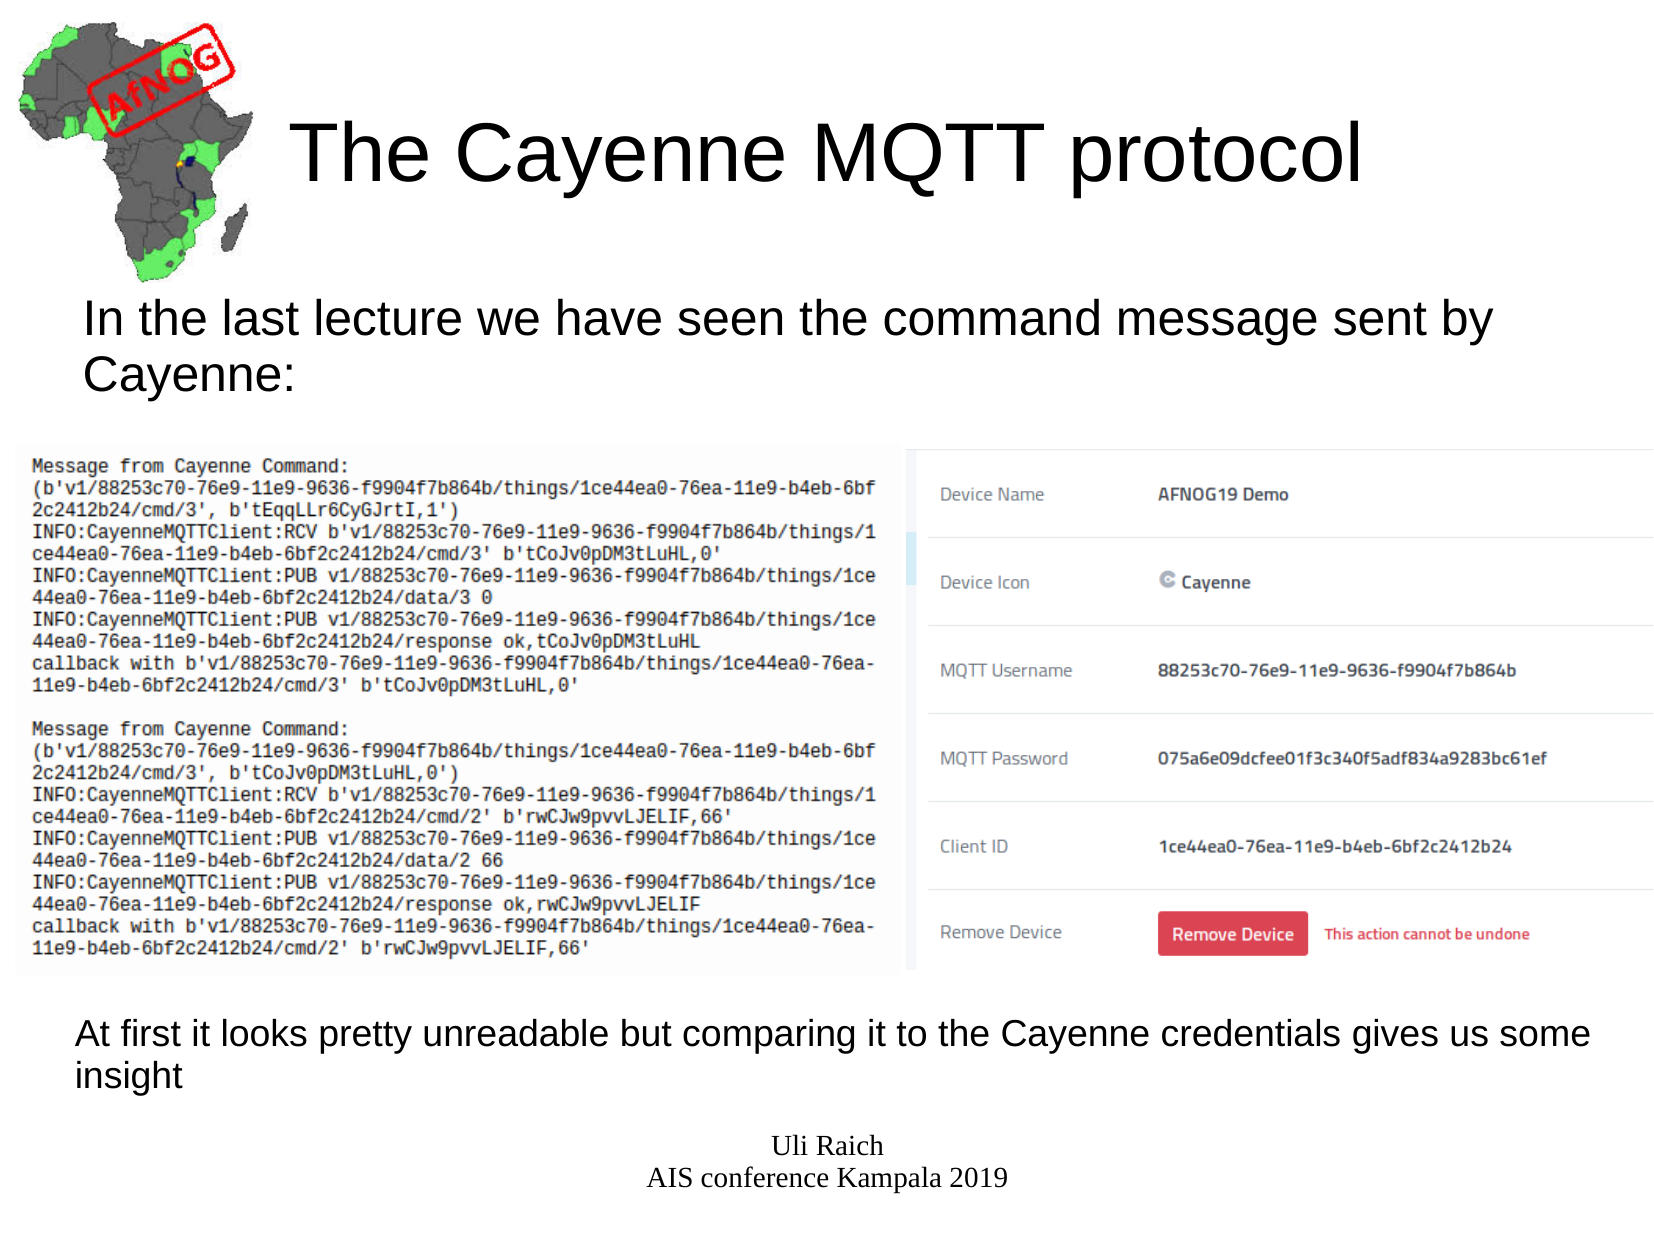

# The Cayenne MQTT protocol
In the last lecture we have seen the command message sent by Cayenne:
At first it looks pretty unreadable but comparing it to the Cayenne credentials gives us some
insight